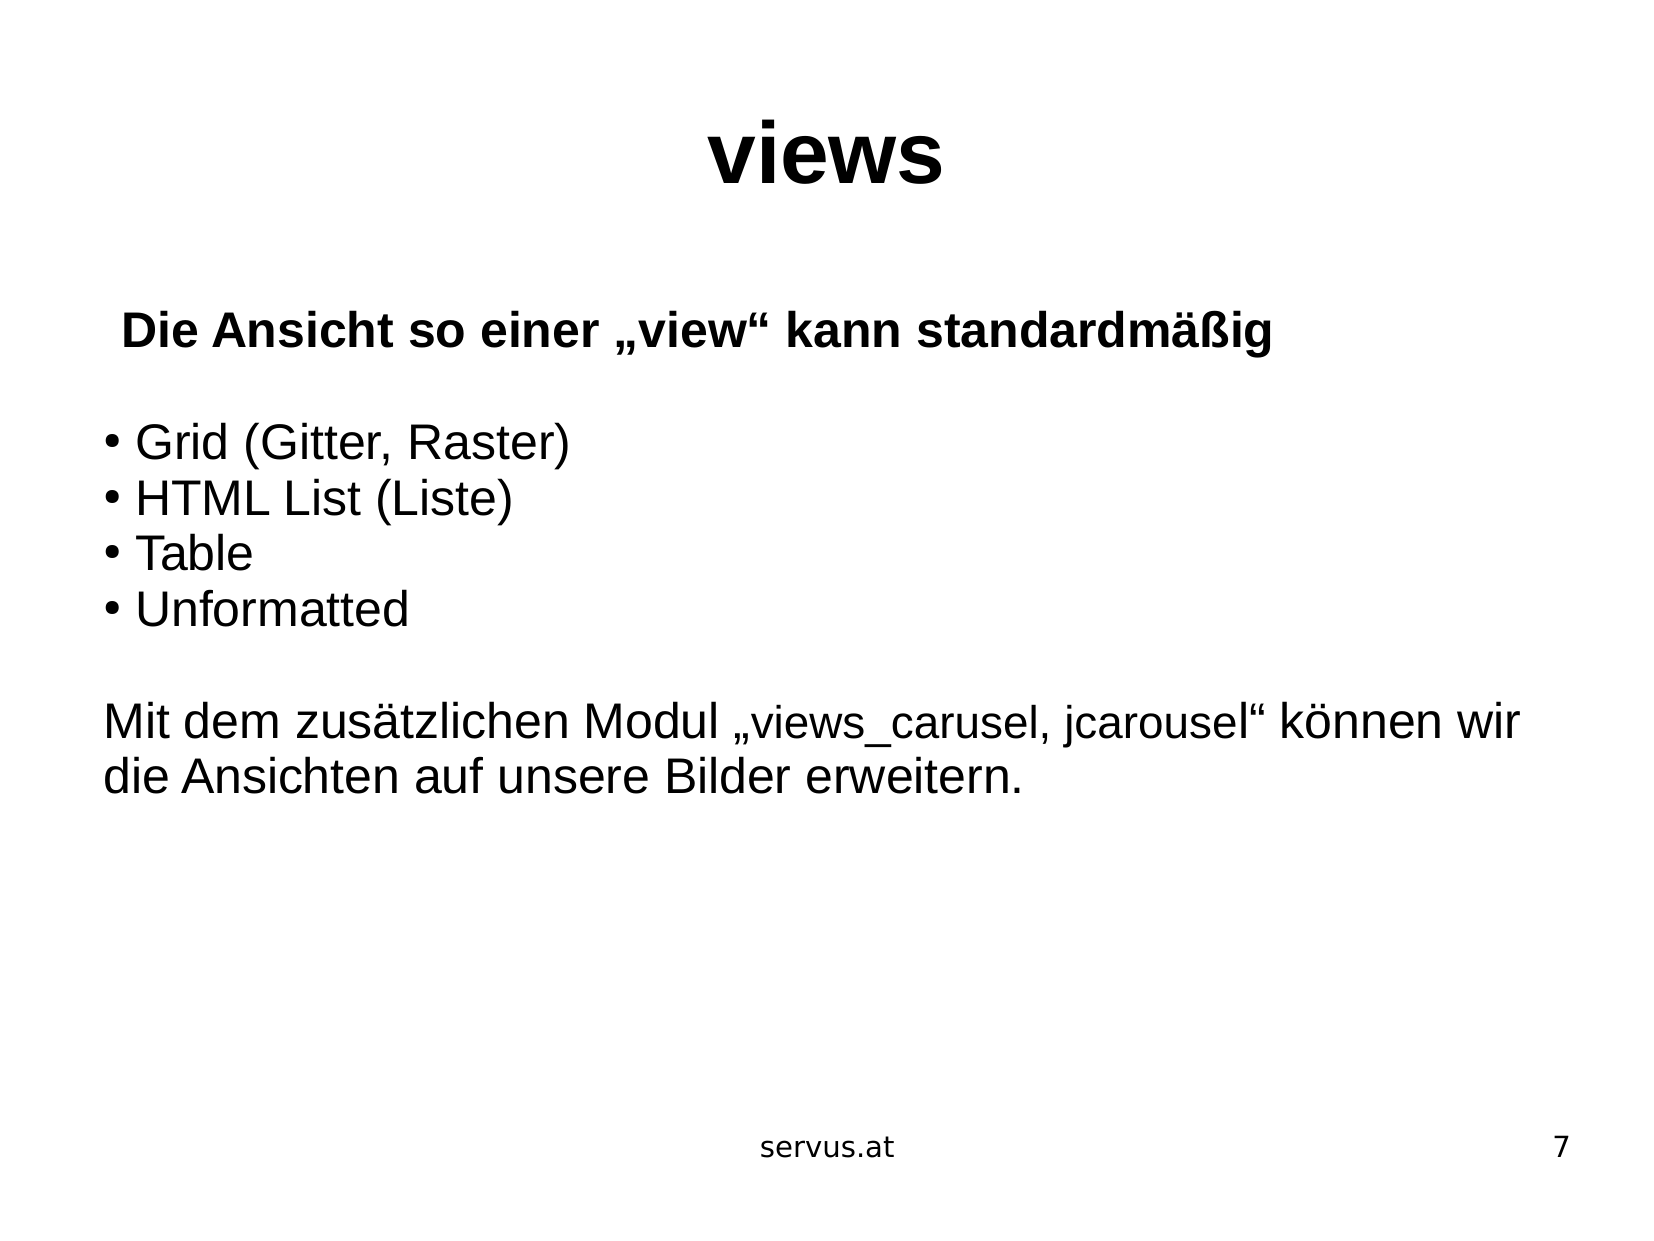

# views
Die Ansicht so einer „view“ kann standardmäßig
 Grid (Gitter, Raster)
 HTML List (Liste)
 Table
 Unformatted
Mit dem zusätzlichen Modul „views_carusel, jcarousel“ können wir die Ansichten auf unsere Bilder erweitern.
servus.at
7